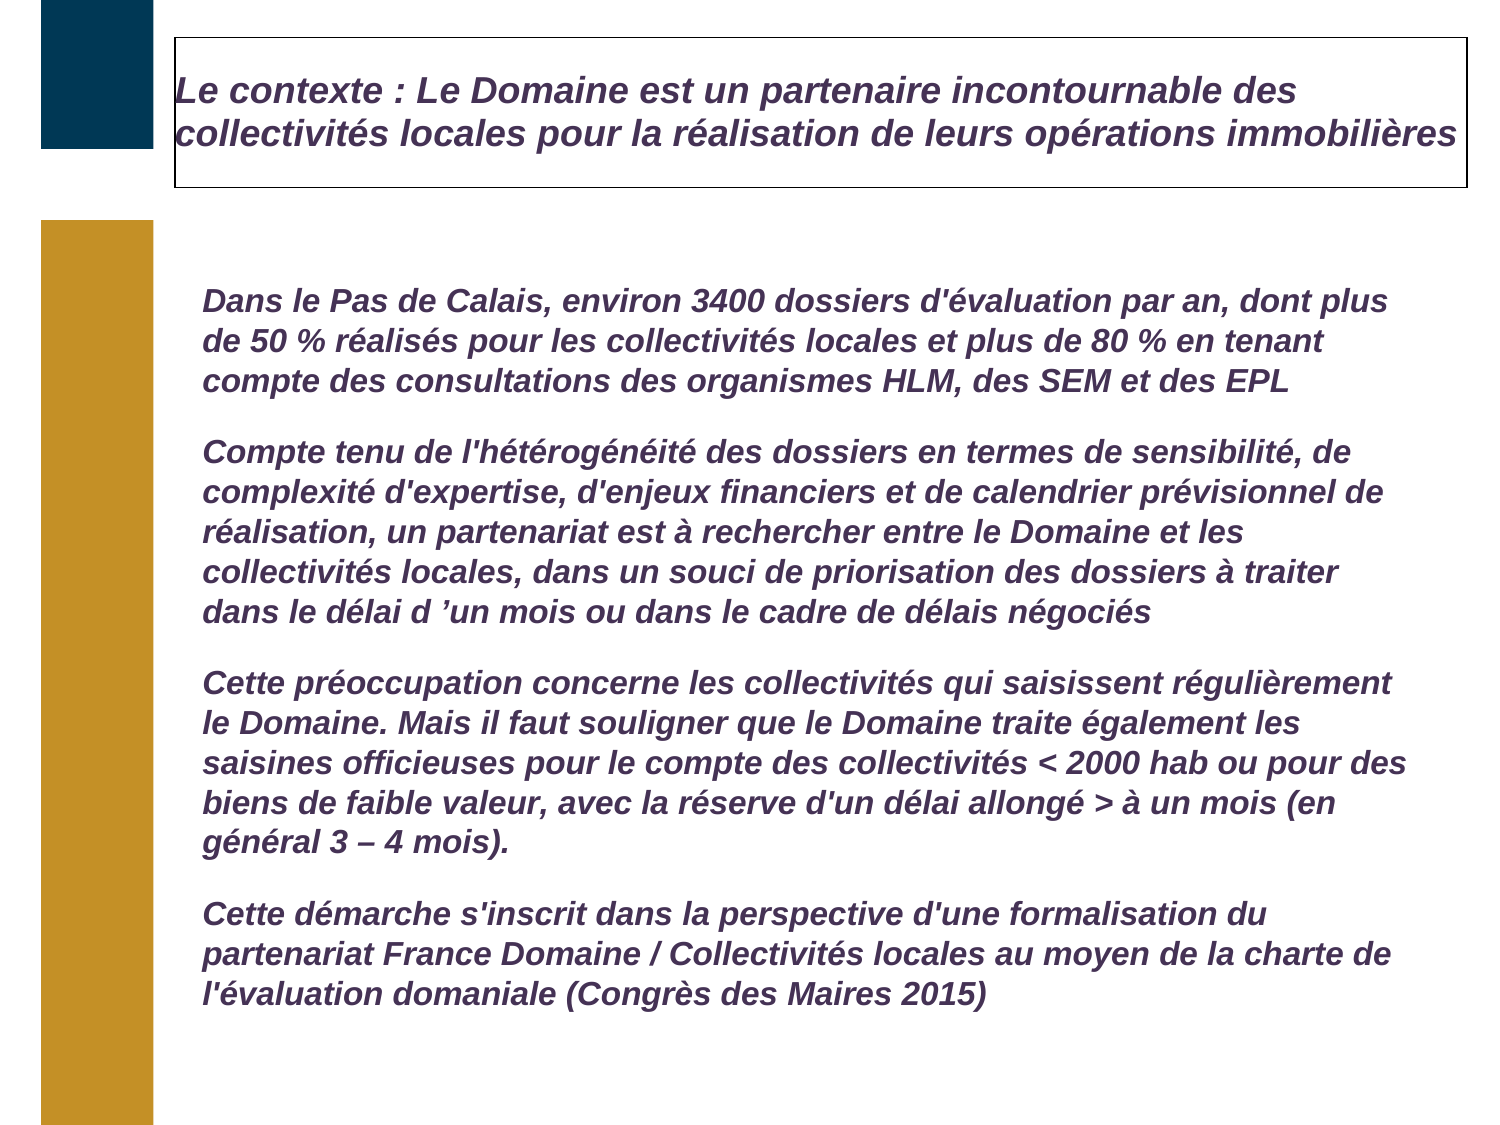

Le contexte : Le Domaine est un partenaire incontournable des collectivités locales pour la réalisation de leurs opérations immobilières
#
Dans le Pas de Calais, environ 3400 dossiers d'évaluation par an, dont plus de 50 % réalisés pour les collectivités locales et plus de 80 % en tenant compte des consultations des organismes HLM, des SEM et des EPL
Compte tenu de l'hétérogénéité des dossiers en termes de sensibilité, de complexité d'expertise, d'enjeux financiers et de calendrier prévisionnel de réalisation, un partenariat est à rechercher entre le Domaine et les collectivités locales, dans un souci de priorisation des dossiers à traiter dans le délai d ’un mois ou dans le cadre de délais négociés
Cette préoccupation concerne les collectivités qui saisissent régulièrement le Domaine. Mais il faut souligner que le Domaine traite également les saisines officieuses pour le compte des collectivités < 2000 hab ou pour des biens de faible valeur, avec la réserve d'un délai allongé > à un mois (en général 3 – 4 mois).
Cette démarche s'inscrit dans la perspective d'une formalisation du partenariat France Domaine / Collectivités locales au moyen de la charte de l'évaluation domaniale (Congrès des Maires 2015)
4